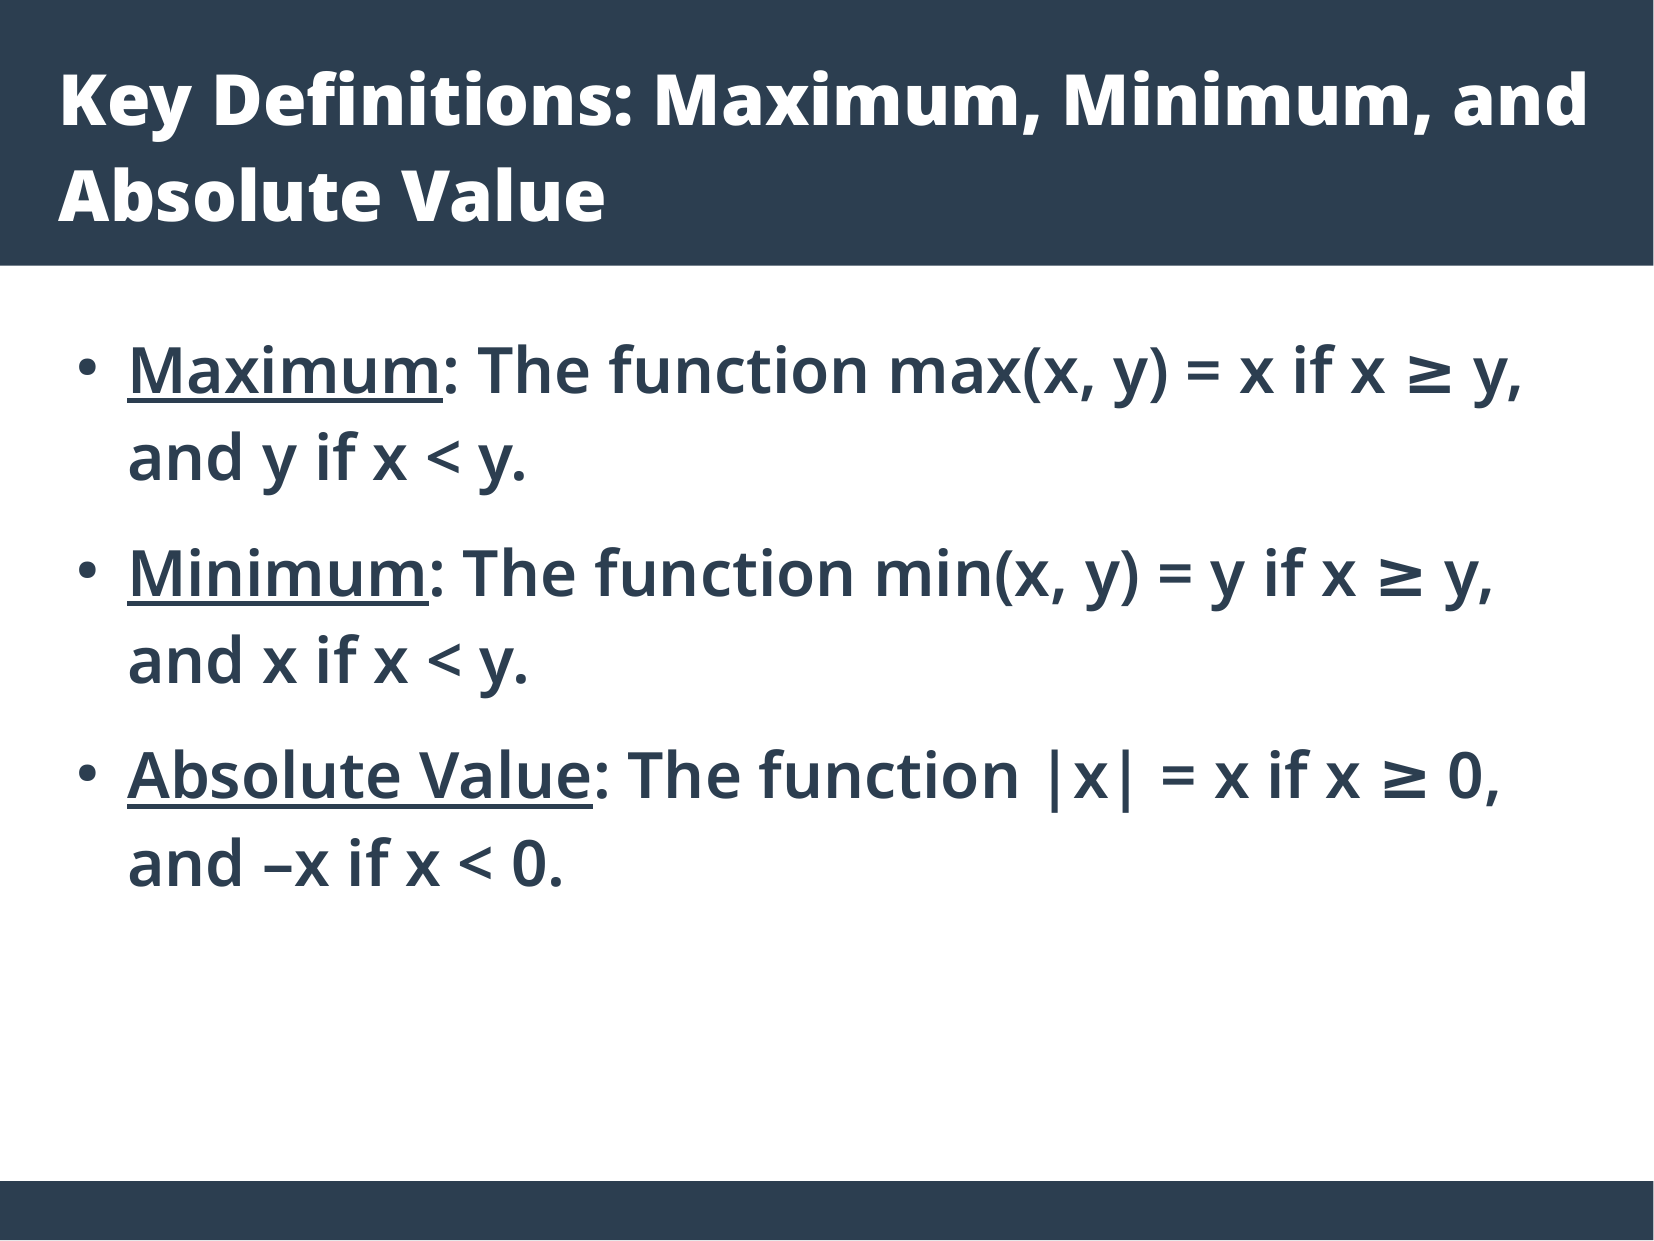

# Key Definitions: Maximum, Minimum, and Absolute Value
Maximum: The function max(x, y) = x if x ≥ y,
and y if x < y.
Minimum: The function min(x, y) = y if x ≥ y,
and x if x < y.
Absolute Value: The function |x| = x if x ≥ 0,
and –x if x < 0.